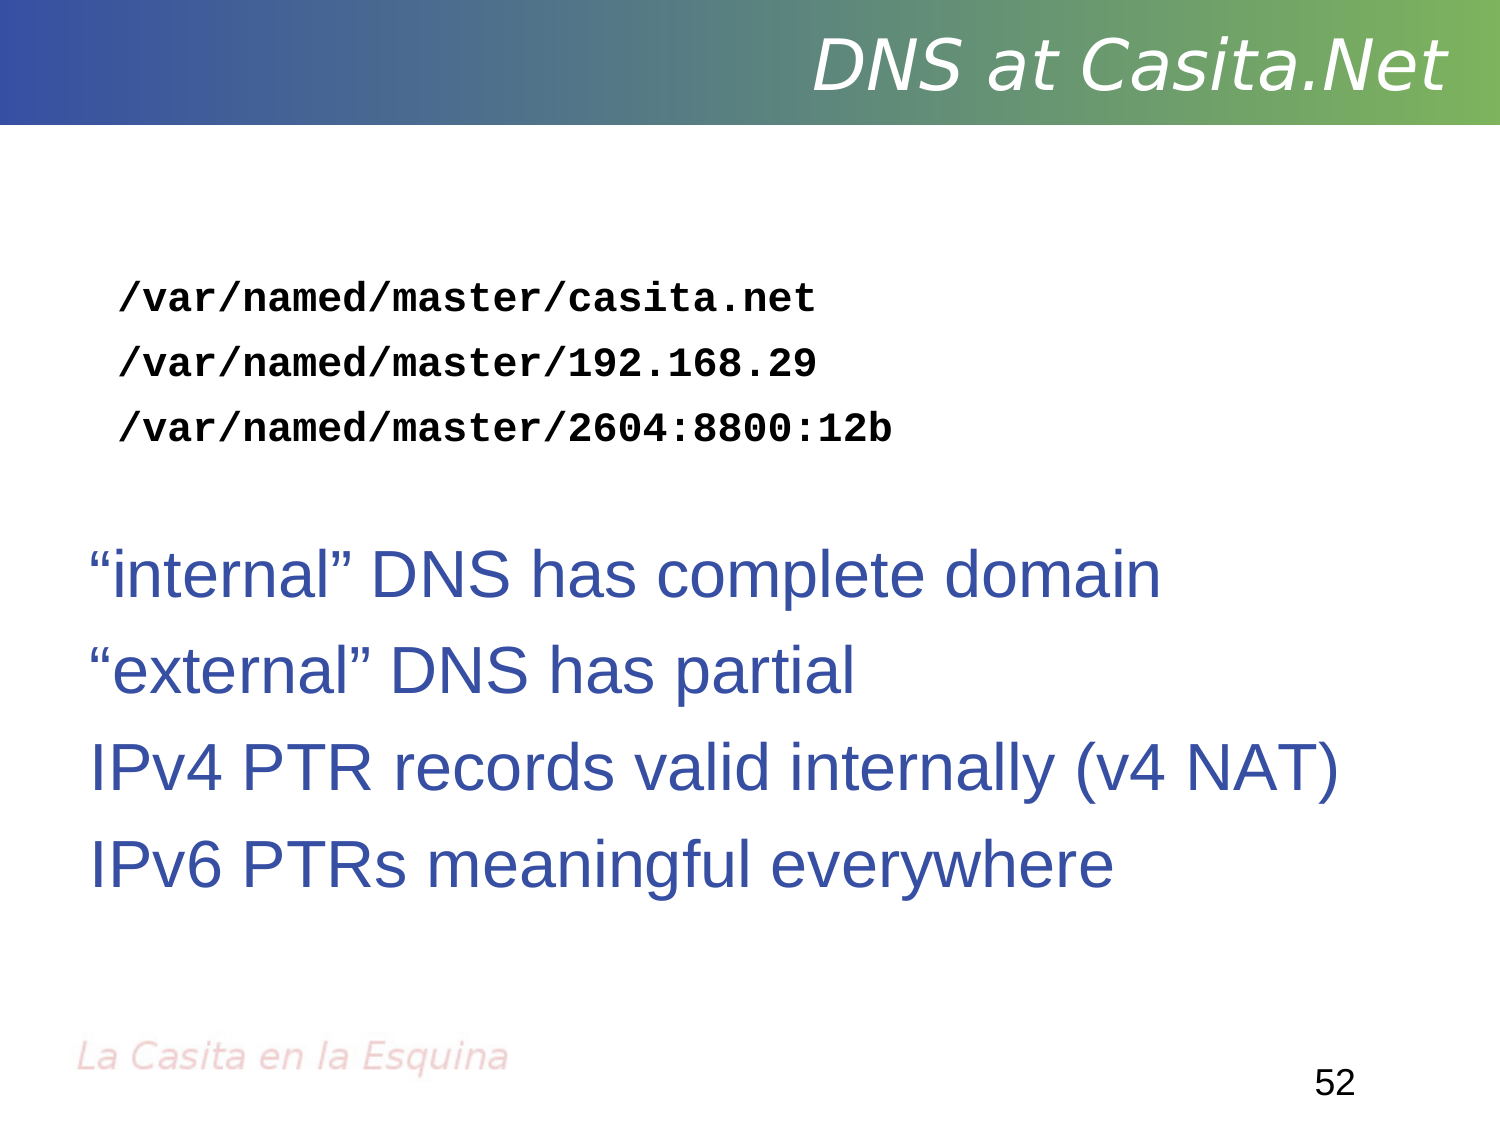

# DNS at Casita.Net
/var/named/master/casita.net
/var/named/master/192.168.29
/var/named/master/2604:8800:12b
“internal” DNS has complete domain
“external” DNS has partial
IPv4 PTR records valid internally (v4 NAT)
IPv6 PTRs meaningful everywhere
52